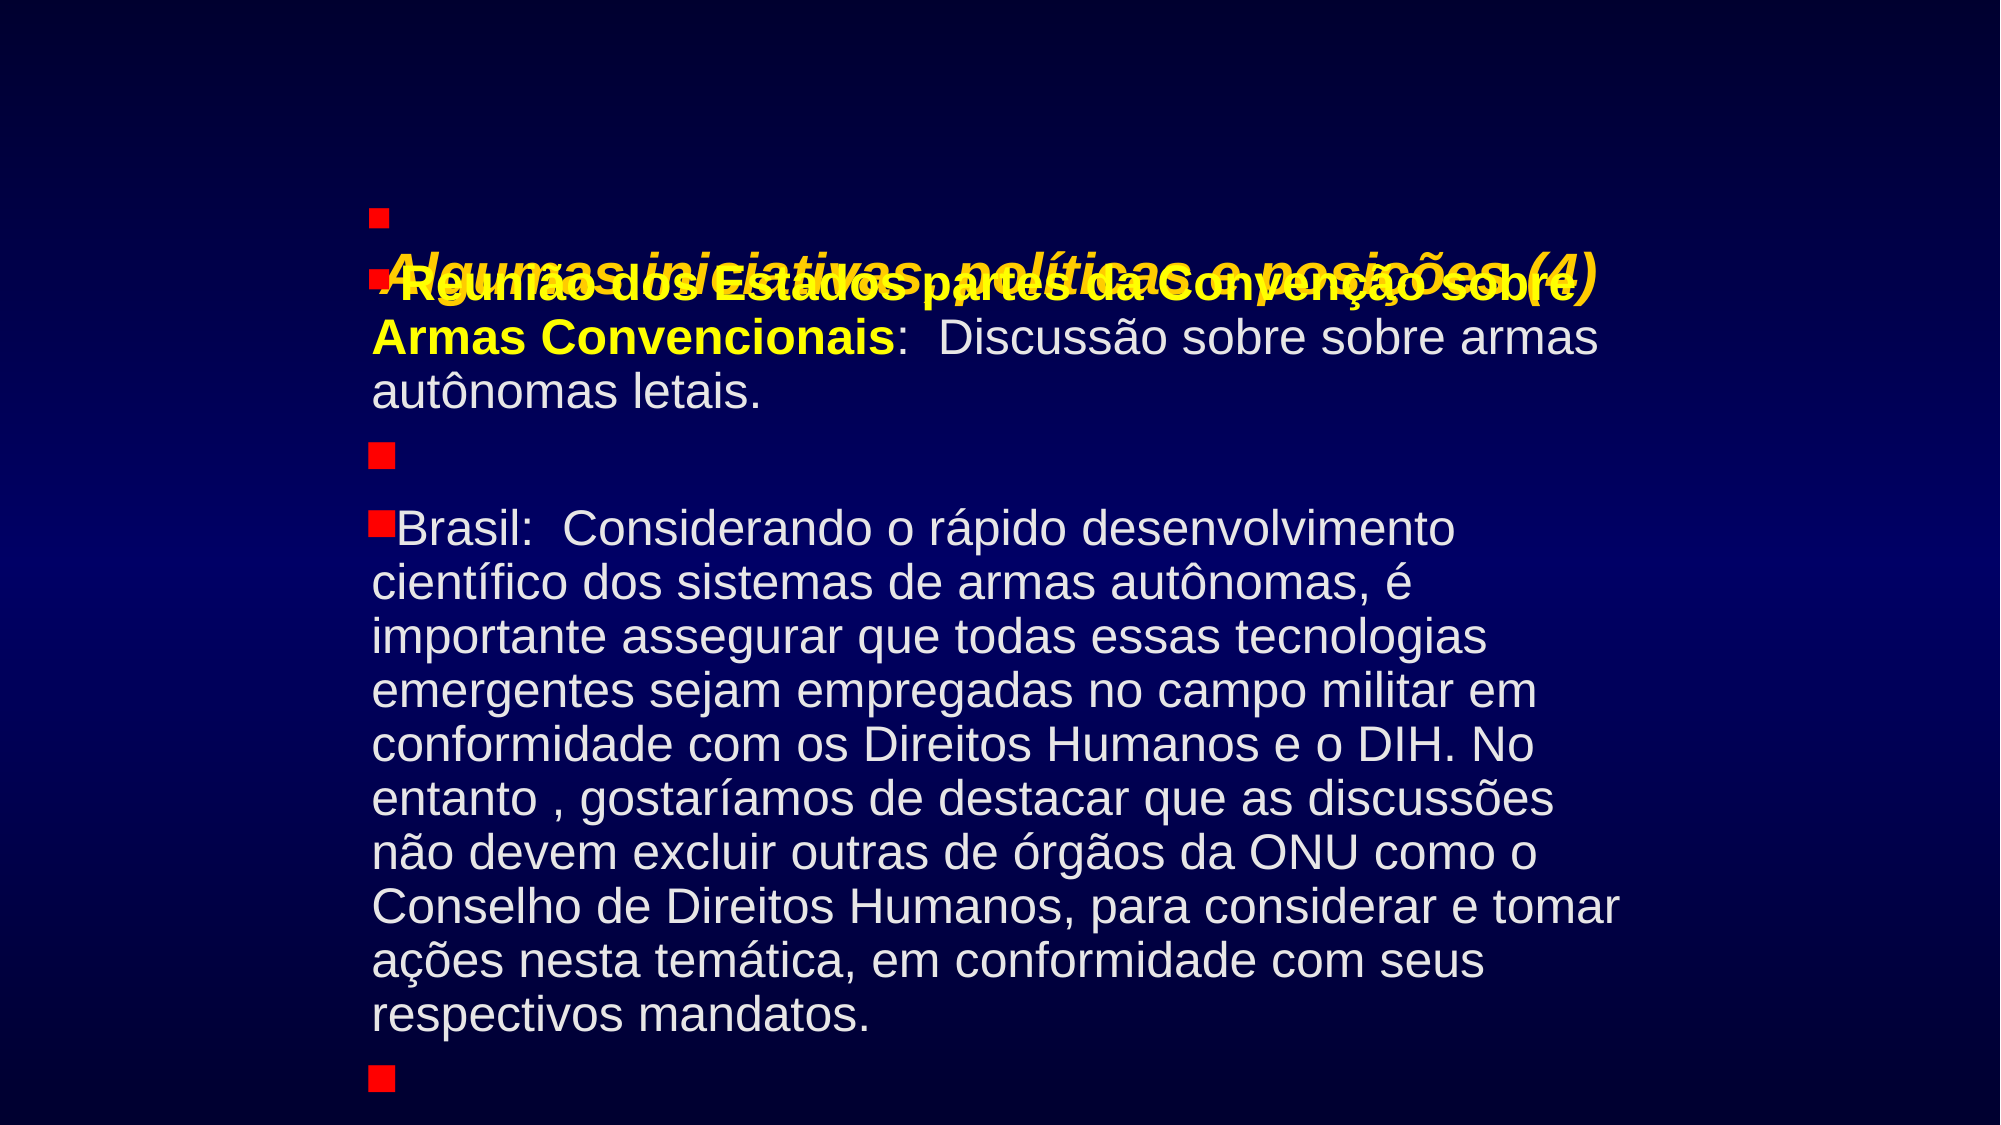

Algumas iniciativas, políticas e posições (4)
 Reunião dos Estados partes da Convenção sobre Armas Convencionais: Discussão sobre sobre armas autônomas letais.
Brasil: Considerando o rápido desenvolvimento científico dos sistemas de armas autônomas, é importante assegurar que todas essas tecnologias emergentes sejam empregadas no campo militar em conformidade com os Direitos Humanos e o DIH. No entanto , gostaríamos de destacar que as discussões não devem excluir outras de órgãos da ONU como o Conselho de Direitos Humanos, para considerar e tomar ações nesta temática, em conformidade com seus respectivos mandatos.